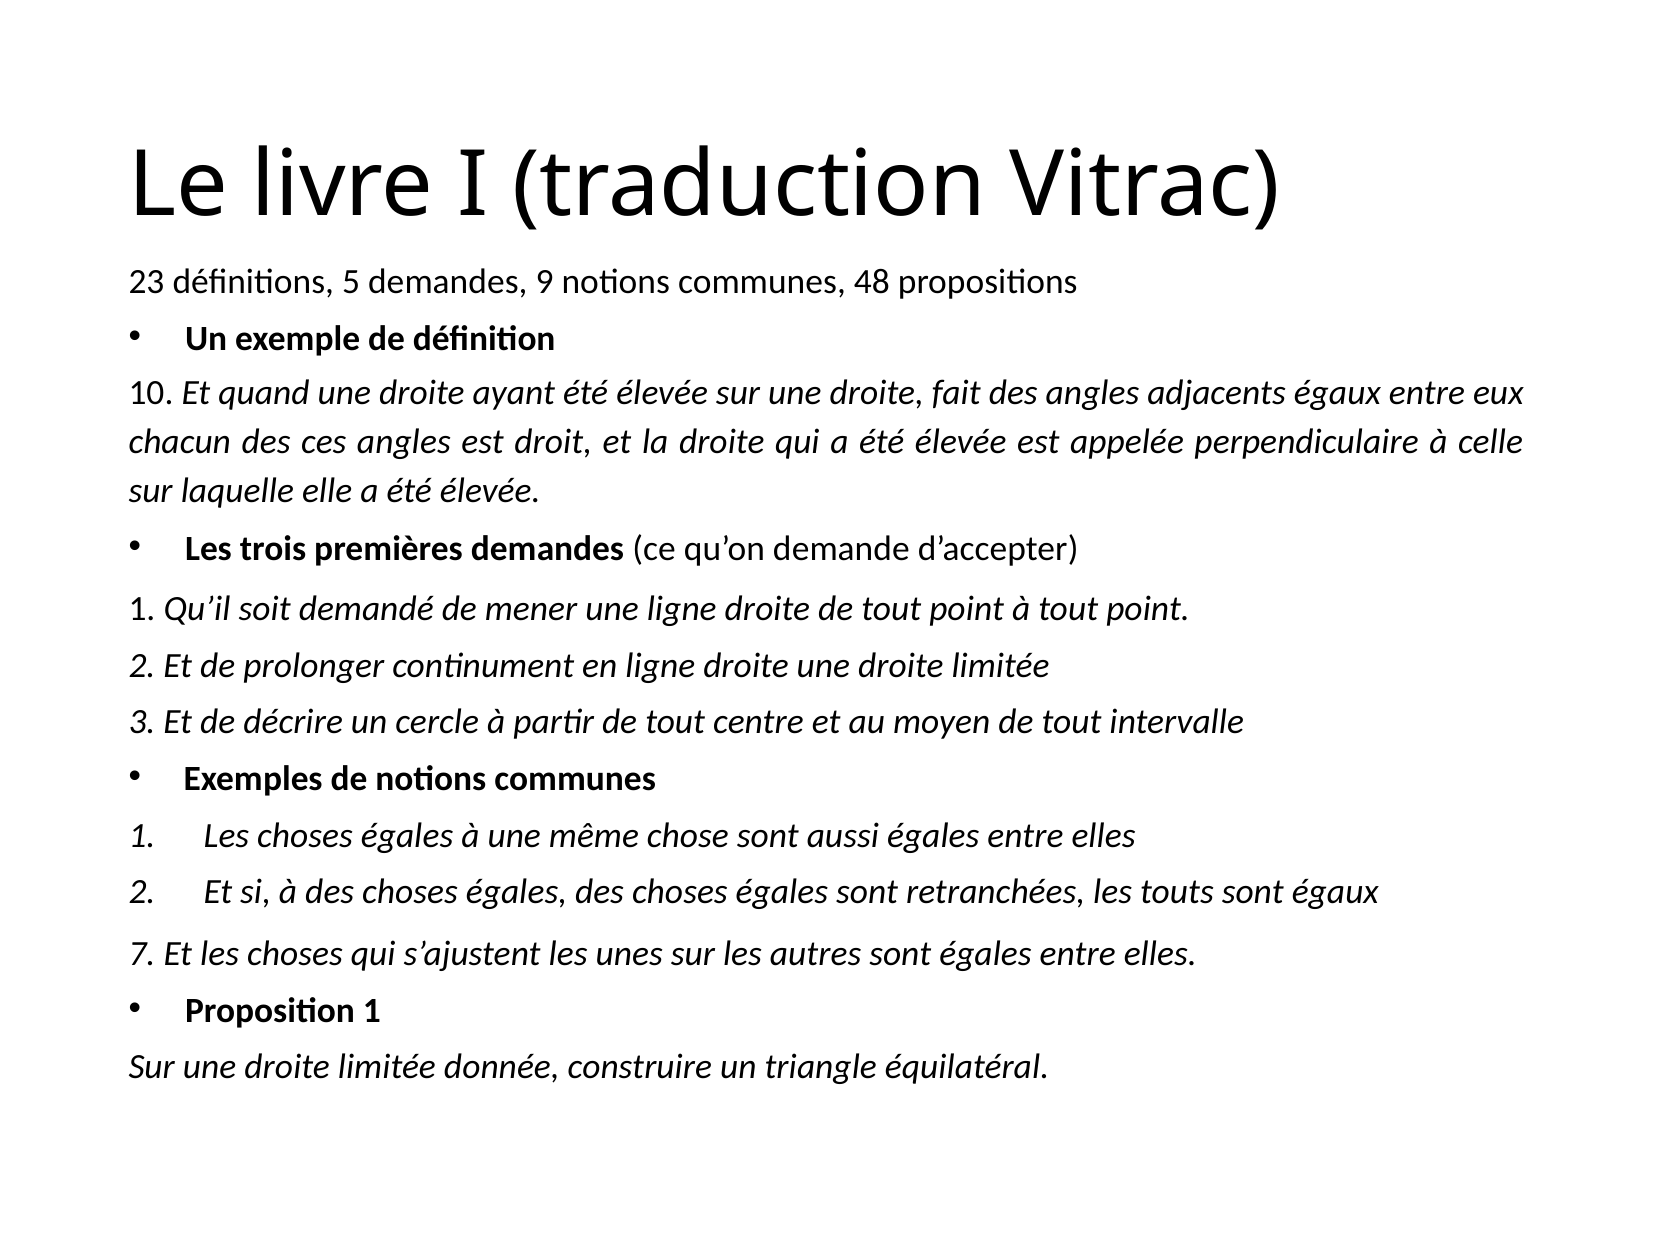

# Le livre I (traduction Vitrac)
23 définitions, 5 demandes, 9 notions communes, 48 propositions
Un exemple de définition
10. Et quand une droite ayant été élevée sur une droite, fait des angles adjacents égaux entre eux chacun des ces angles est droit, et la droite qui a été élevée est appelée perpendiculaire à celle sur laquelle elle a été élevée.
Les trois premières demandes (ce qu’on demande d’accepter)
1. Qu’il soit demandé de mener une ligne droite de tout point à tout point.
2. Et de prolonger continument en ligne droite une droite limitée
3. Et de décrire un cercle à partir de tout centre et au moyen de tout intervalle
 Exemples de notions communes
Les choses égales à une même chose sont aussi égales entre elles
Et si, à des choses égales, des choses égales sont retranchées, les touts sont égaux
7. Et les choses qui s’ajustent les unes sur les autres sont égales entre elles.
Proposition 1
Sur une droite limitée donnée, construire un triangle équilatéral.